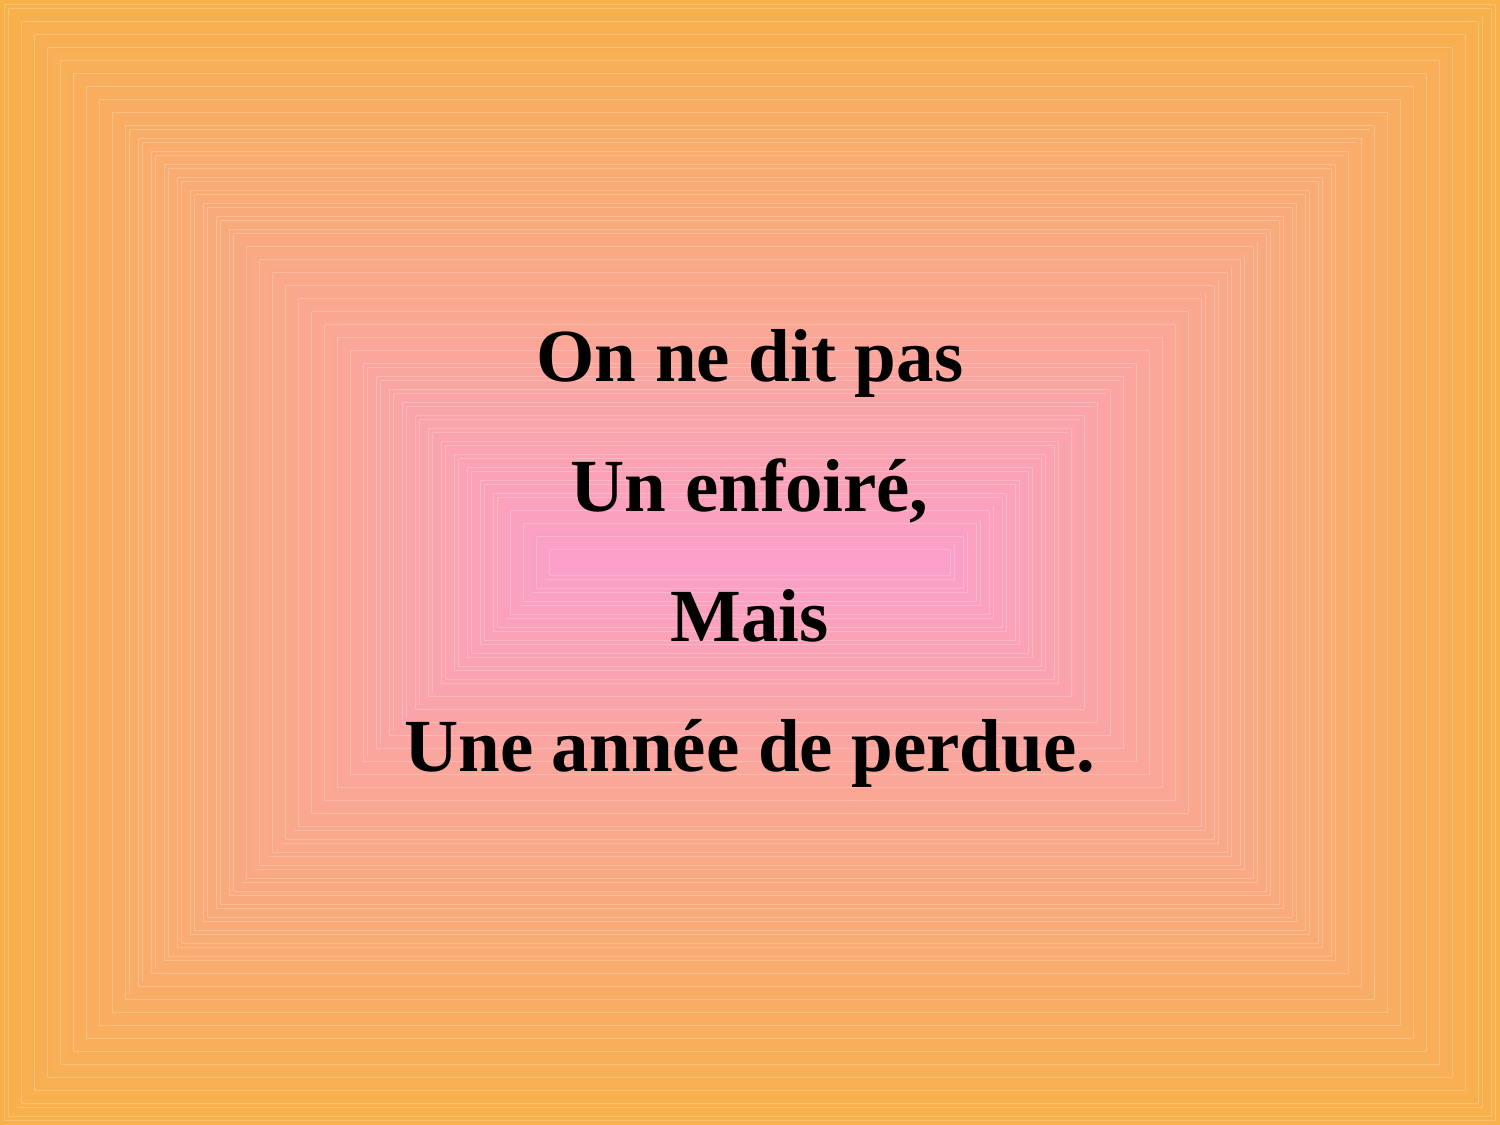

On ne dit pas
Un enfoiré,
Mais
Une année de perdue.